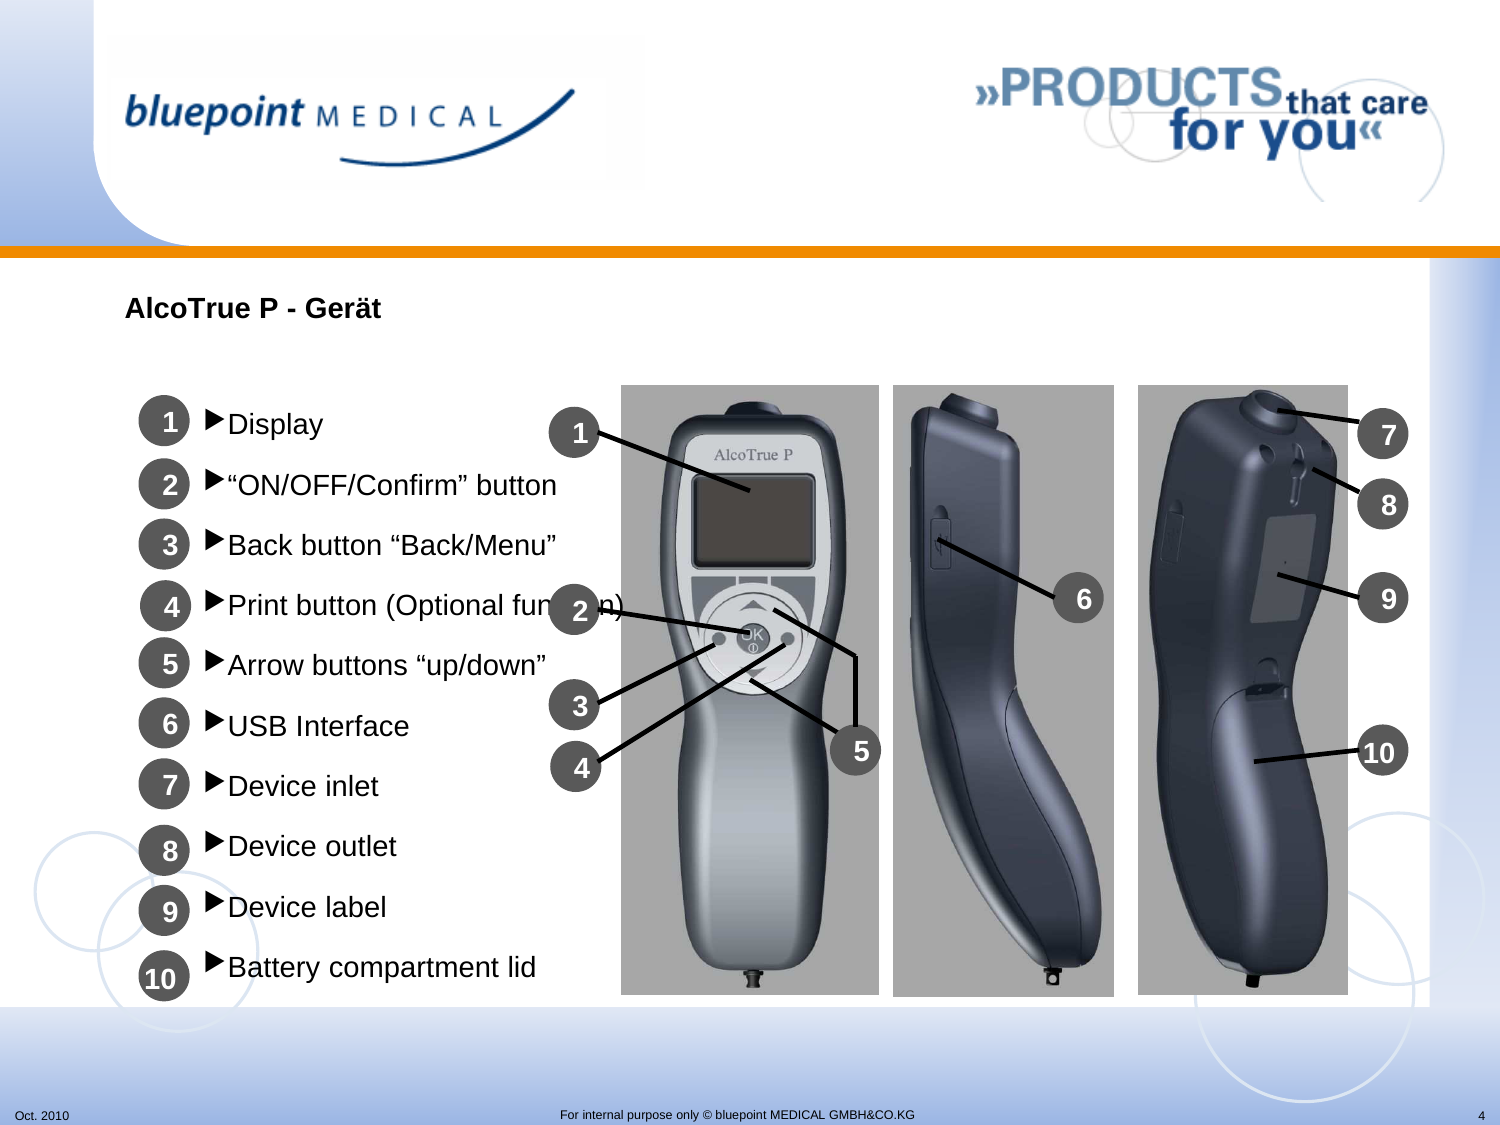

AlcoTrue P - Gerät
Display
“ON/OFF/Confirm” button
Back button “Back/Menu”
Print button (Optional function)
Arrow buttons “up/down”
USB Interface
Device inlet
Device outlet
Device label
Battery compartment lid
1
1
7
2
8
3
6
9
4
2
5
3
6
5
10
4
7
8
9
10